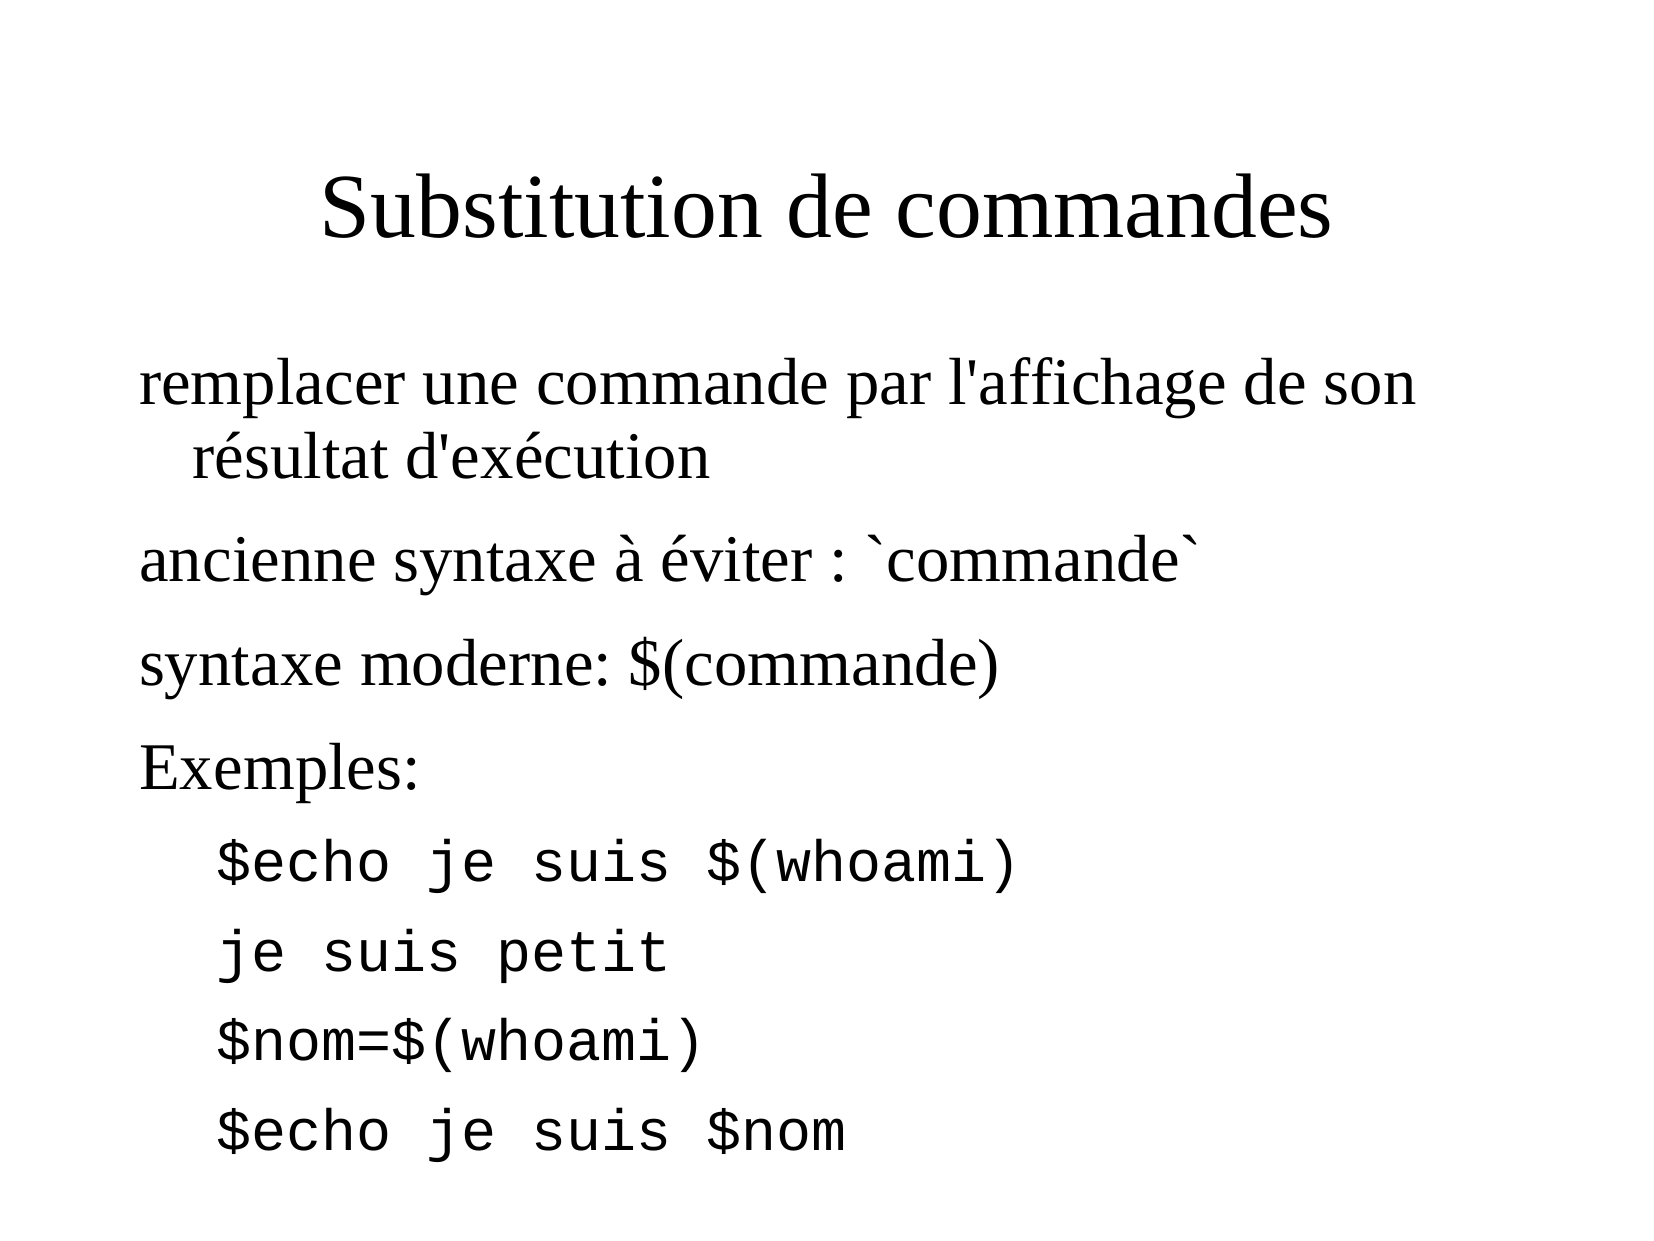

# Substitution de commandes
remplacer une commande par l'affichage de son résultat d'exécution
ancienne syntaxe à éviter : `commande`
syntaxe moderne: $(commande)
Exemples:
$echo je suis $(whoami)
je suis petit
$nom=$(whoami)
$echo je suis $nom